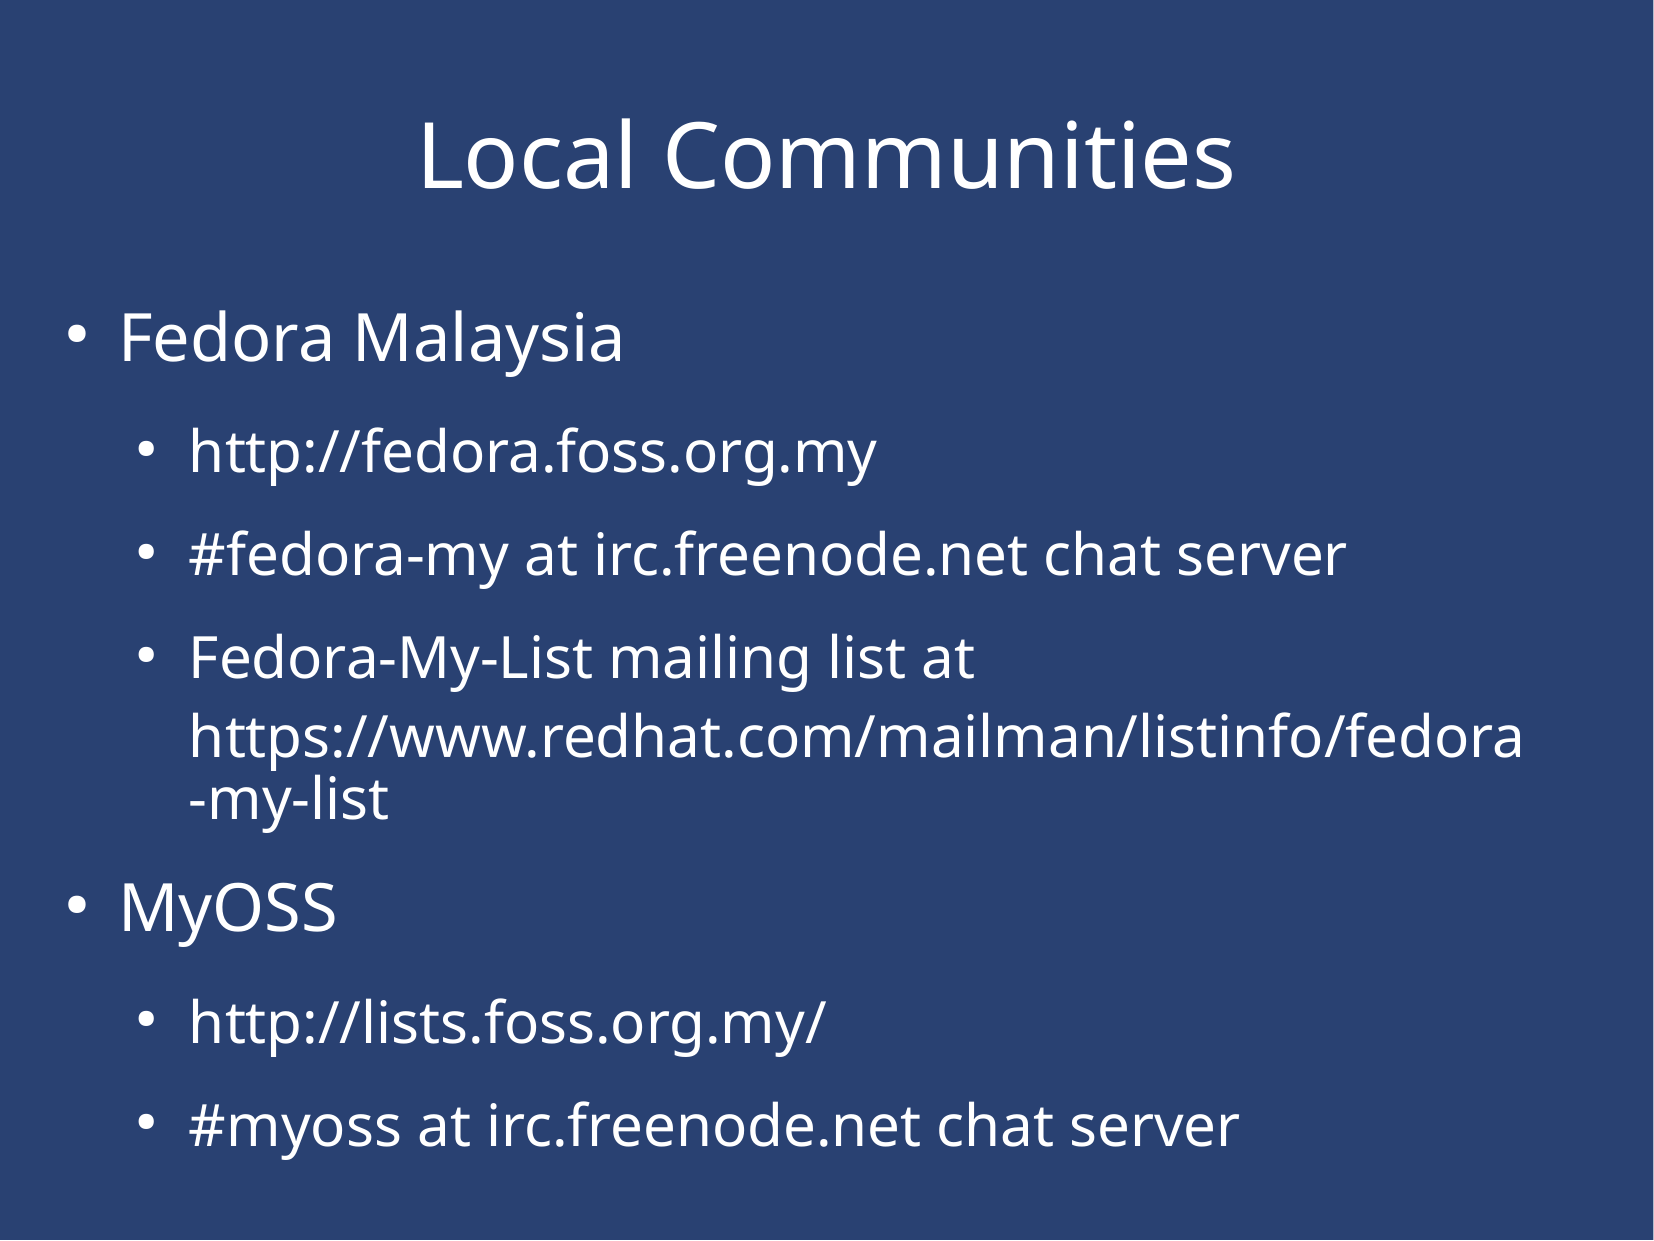

# Local Communities
Fedora Malaysia
http://fedora.foss.org.my
#fedora-my at irc.freenode.net chat server
Fedora-My-List mailing list at https://www.redhat.com/mailman/listinfo/fedora-my-list
MyOSS
http://lists.foss.org.my/
#myoss at irc.freenode.net chat server